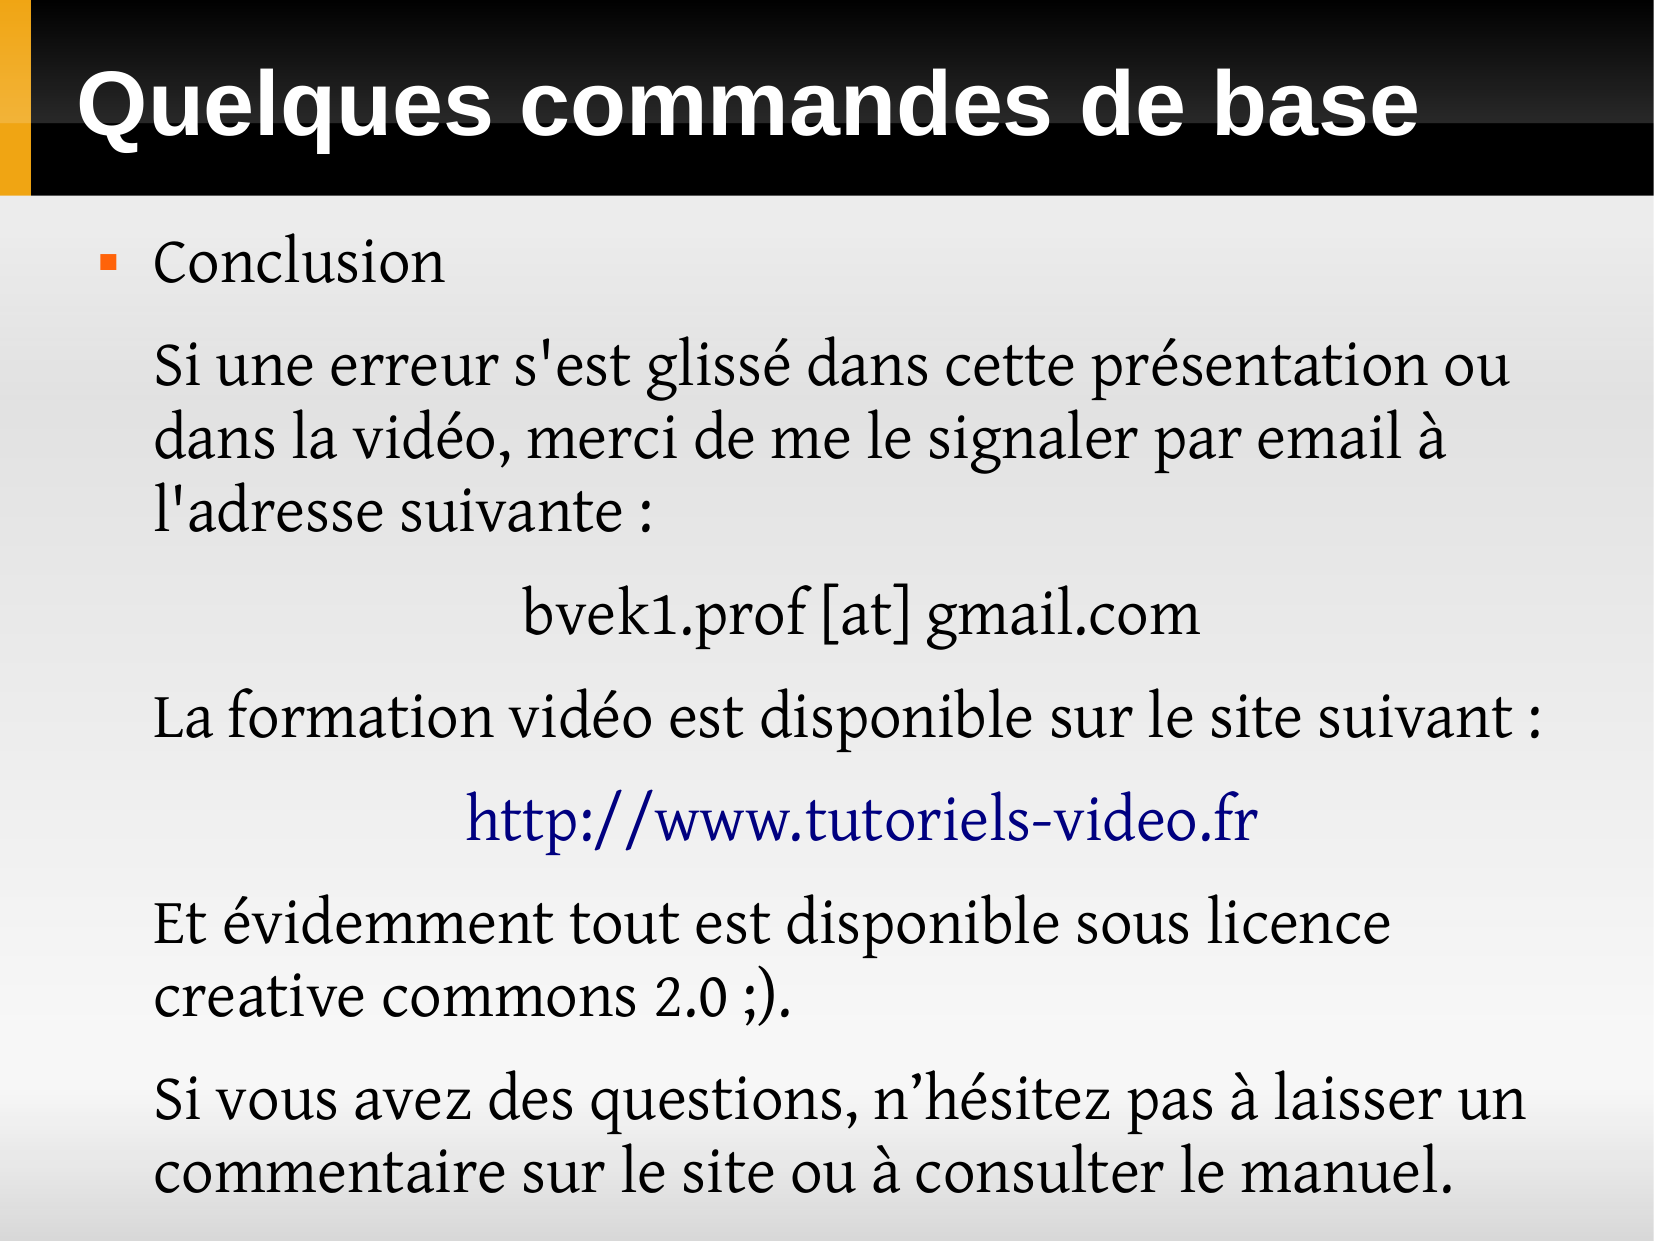

# Quelques commandes de base
Conclusion
Si une erreur s'est glissé dans cette présentation ou dans la vidéo, merci de me le signaler par email à l'adresse suivante :
bvek1.prof [at] gmail.com
La formation vidéo est disponible sur le site suivant :
http://www.tutoriels-video.fr
Et évidemment tout est disponible sous licence creative commons 2.0 ;).
Si vous avez des questions, n’hésitez pas à laisser un commentaire sur le site ou à consulter le manuel.